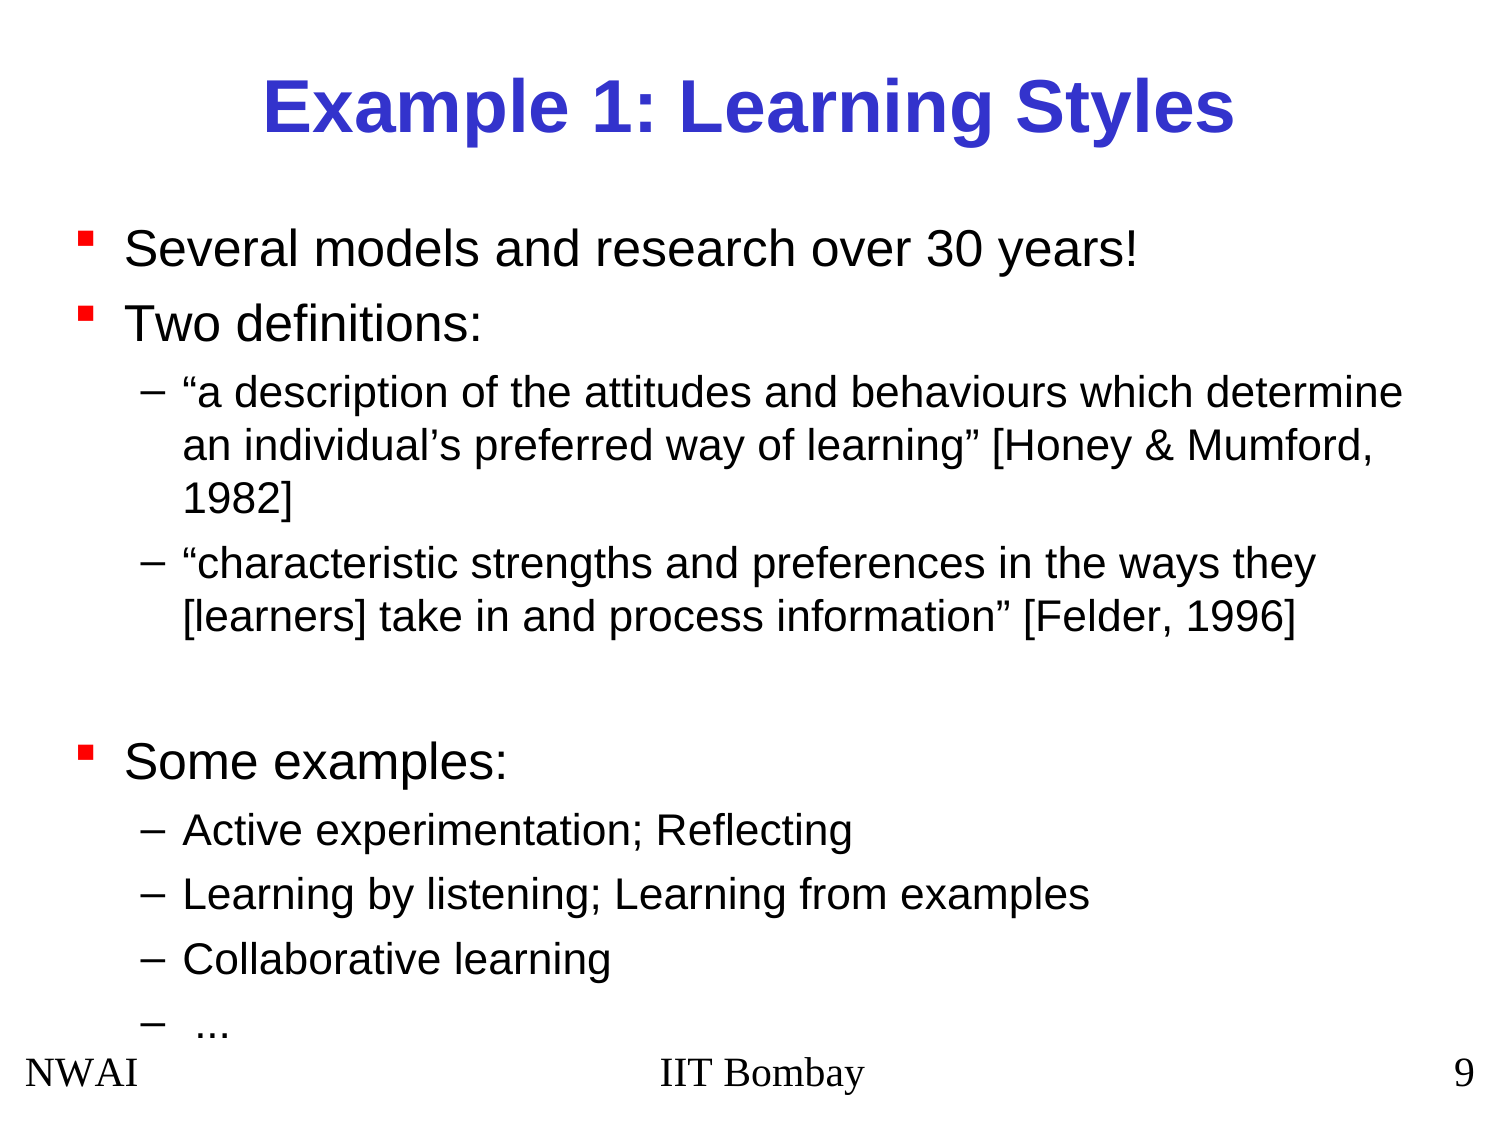

# Example 1: Learning Styles
Several models and research over 30 years!
Two definitions:
“a description of the attitudes and behaviours which determine an individual’s preferred way of learning” [Honey & Mumford, 1982]
“characteristic strengths and preferences in the ways they [learners] take in and process information” [Felder, 1996]
Some examples:
Active experimentation; Reflecting
Learning by listening; Learning from examples
Collaborative learning
 ...
NWAI
IIT Bombay
9